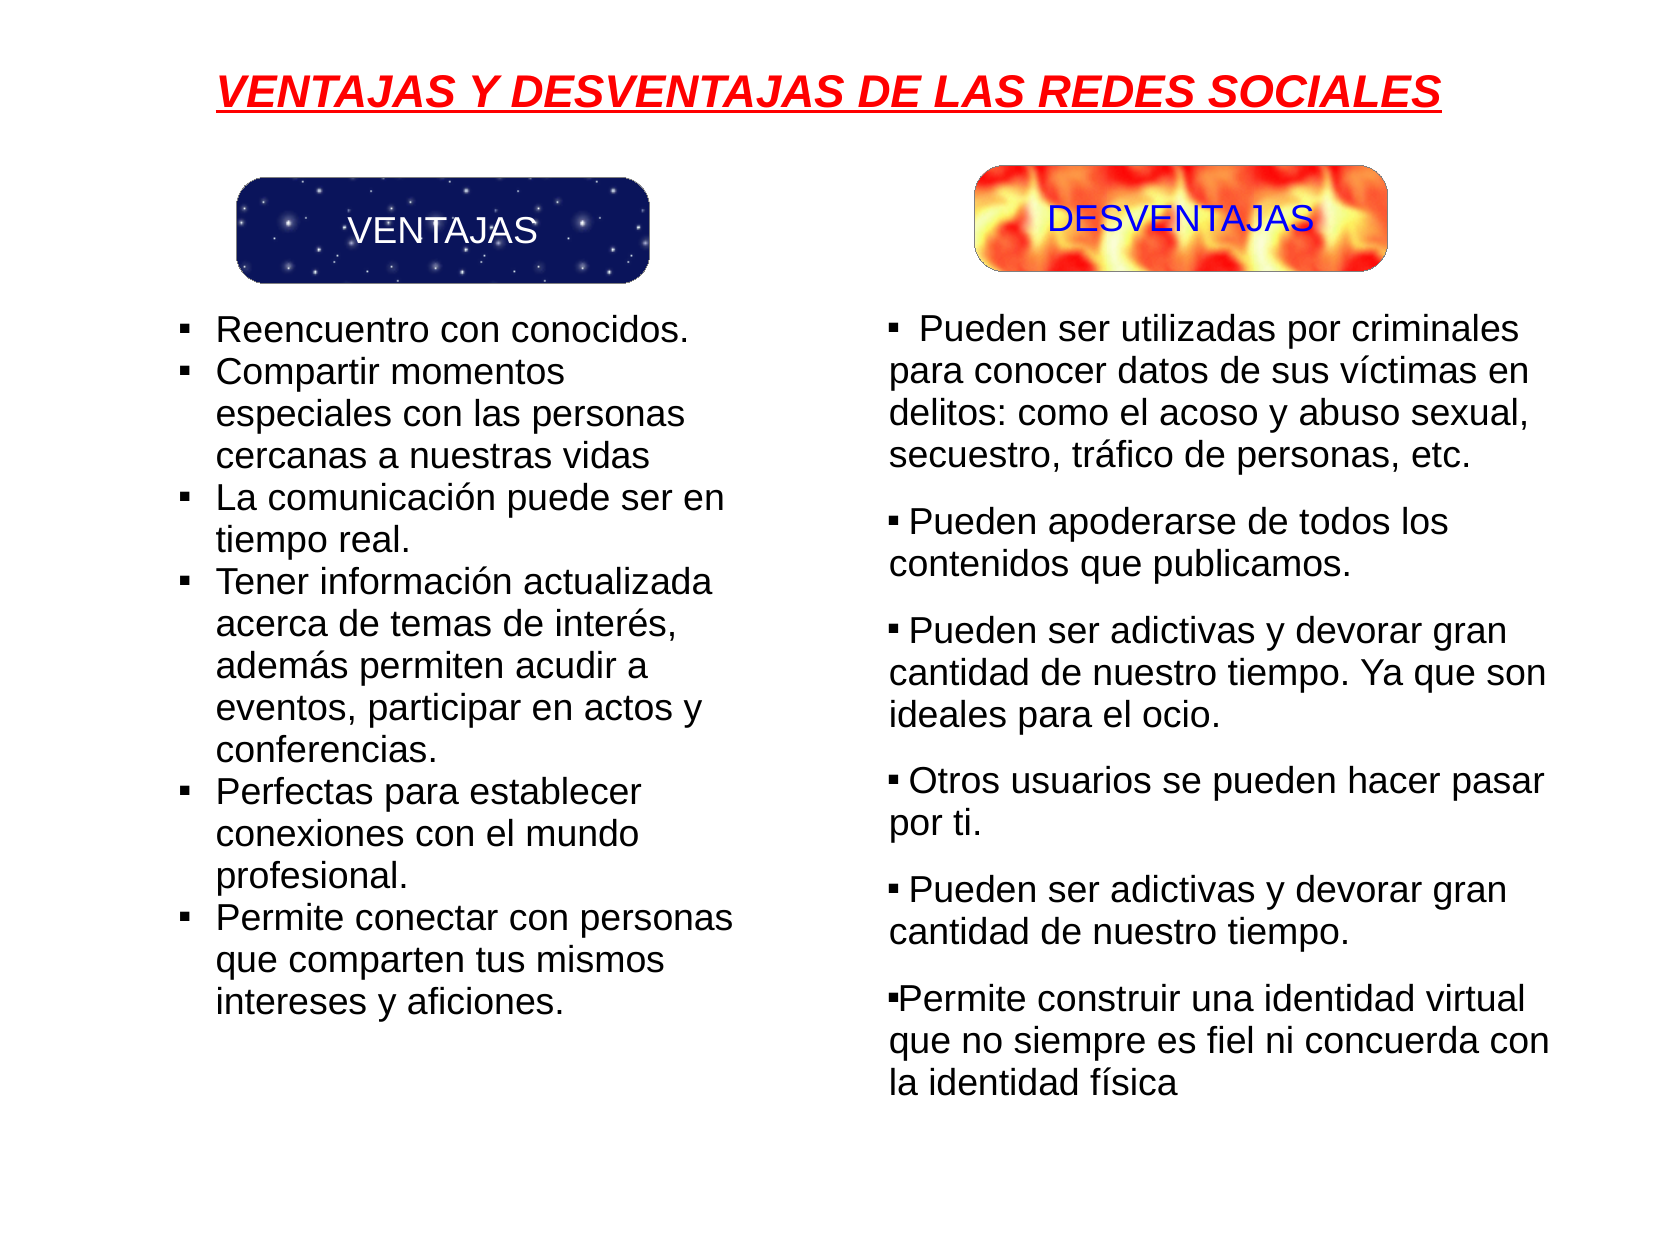

VENTAJAS Y DESVENTAJAS DE LAS REDES SOCIALES
DESVENTAJAS
VENTAJAS
 Pueden ser utilizadas por criminales para conocer datos de sus víctimas en delitos: como el acoso y abuso sexual, secuestro, tráfico de personas, etc.
 Pueden apoderarse de todos los contenidos que publicamos.
 Pueden ser adictivas y devorar gran cantidad de nuestro tiempo. Ya que son ideales para el ocio.
 Otros usuarios se pueden hacer pasar por ti.
 Pueden ser adictivas y devorar gran cantidad de nuestro tiempo.
Permite construir una identidad virtual que no siempre es fiel ni concuerda con la identidad física
Reencuentro con conocidos.
Compartir momentos especiales con las personas cercanas a nuestras vidas
La comunicación puede ser en tiempo real.
Tener información actualizada acerca de temas de interés, además permiten acudir a eventos, participar en actos y conferencias.
Perfectas para establecer conexiones con el mundo profesional.
Permite conectar con personas que comparten tus mismos intereses y aficiones.